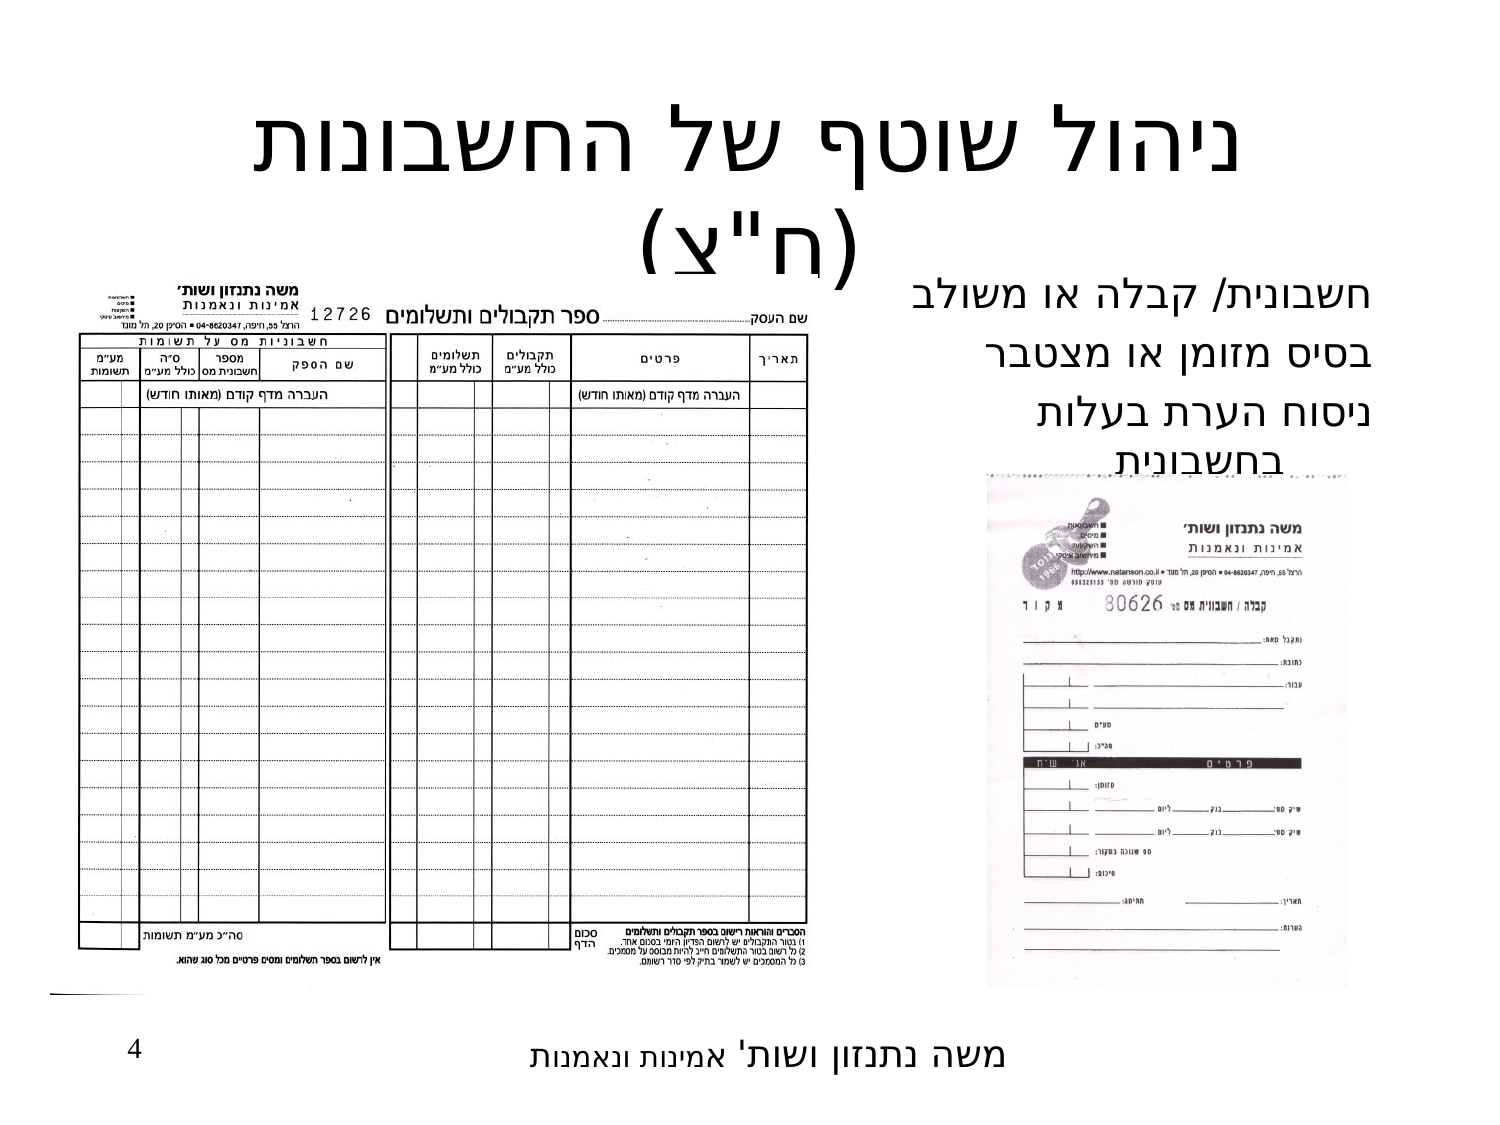

# ניהול שוטף של החשבונות (ח"צ)
חשבונית/ קבלה או משולב
בסיס מזומן או מצטבר
ניסוח הערת בעלות בחשבונית
4
משה נתנזון ושות'- אמינות ונאמנות